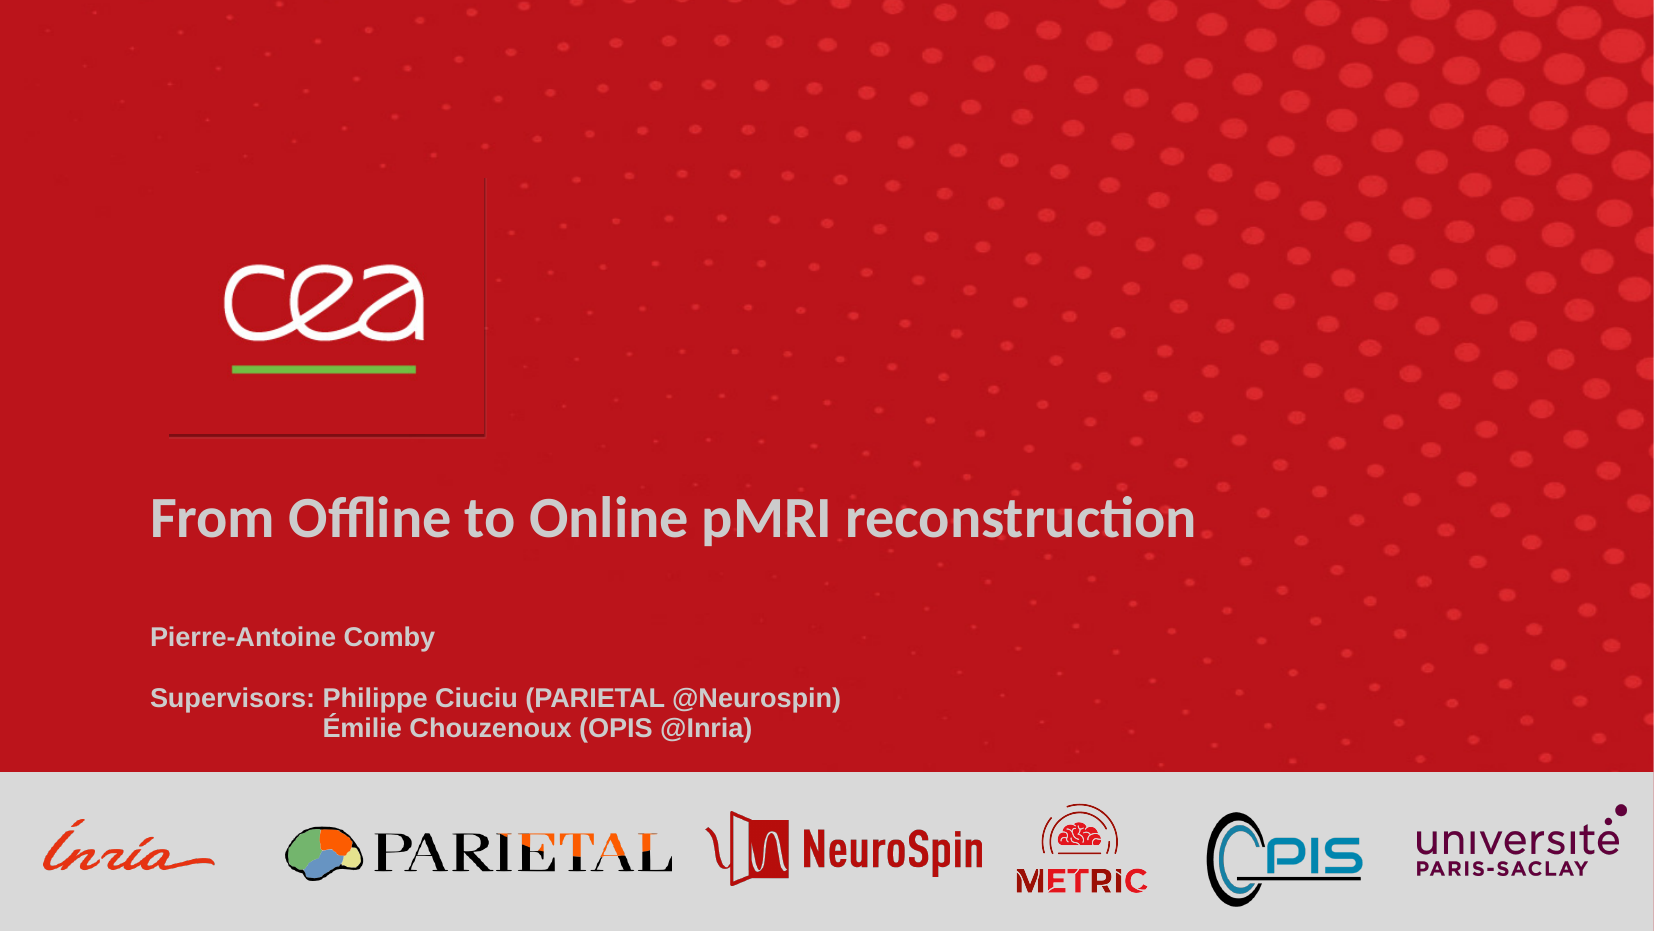

# From Offline to Online pMRI reconstruction
Pierre-Antoine Comby
Supervisors: Philippe Ciuciu (PARIETAL @Neurospin)
 Émilie Chouzenoux (OPIS @Inria)